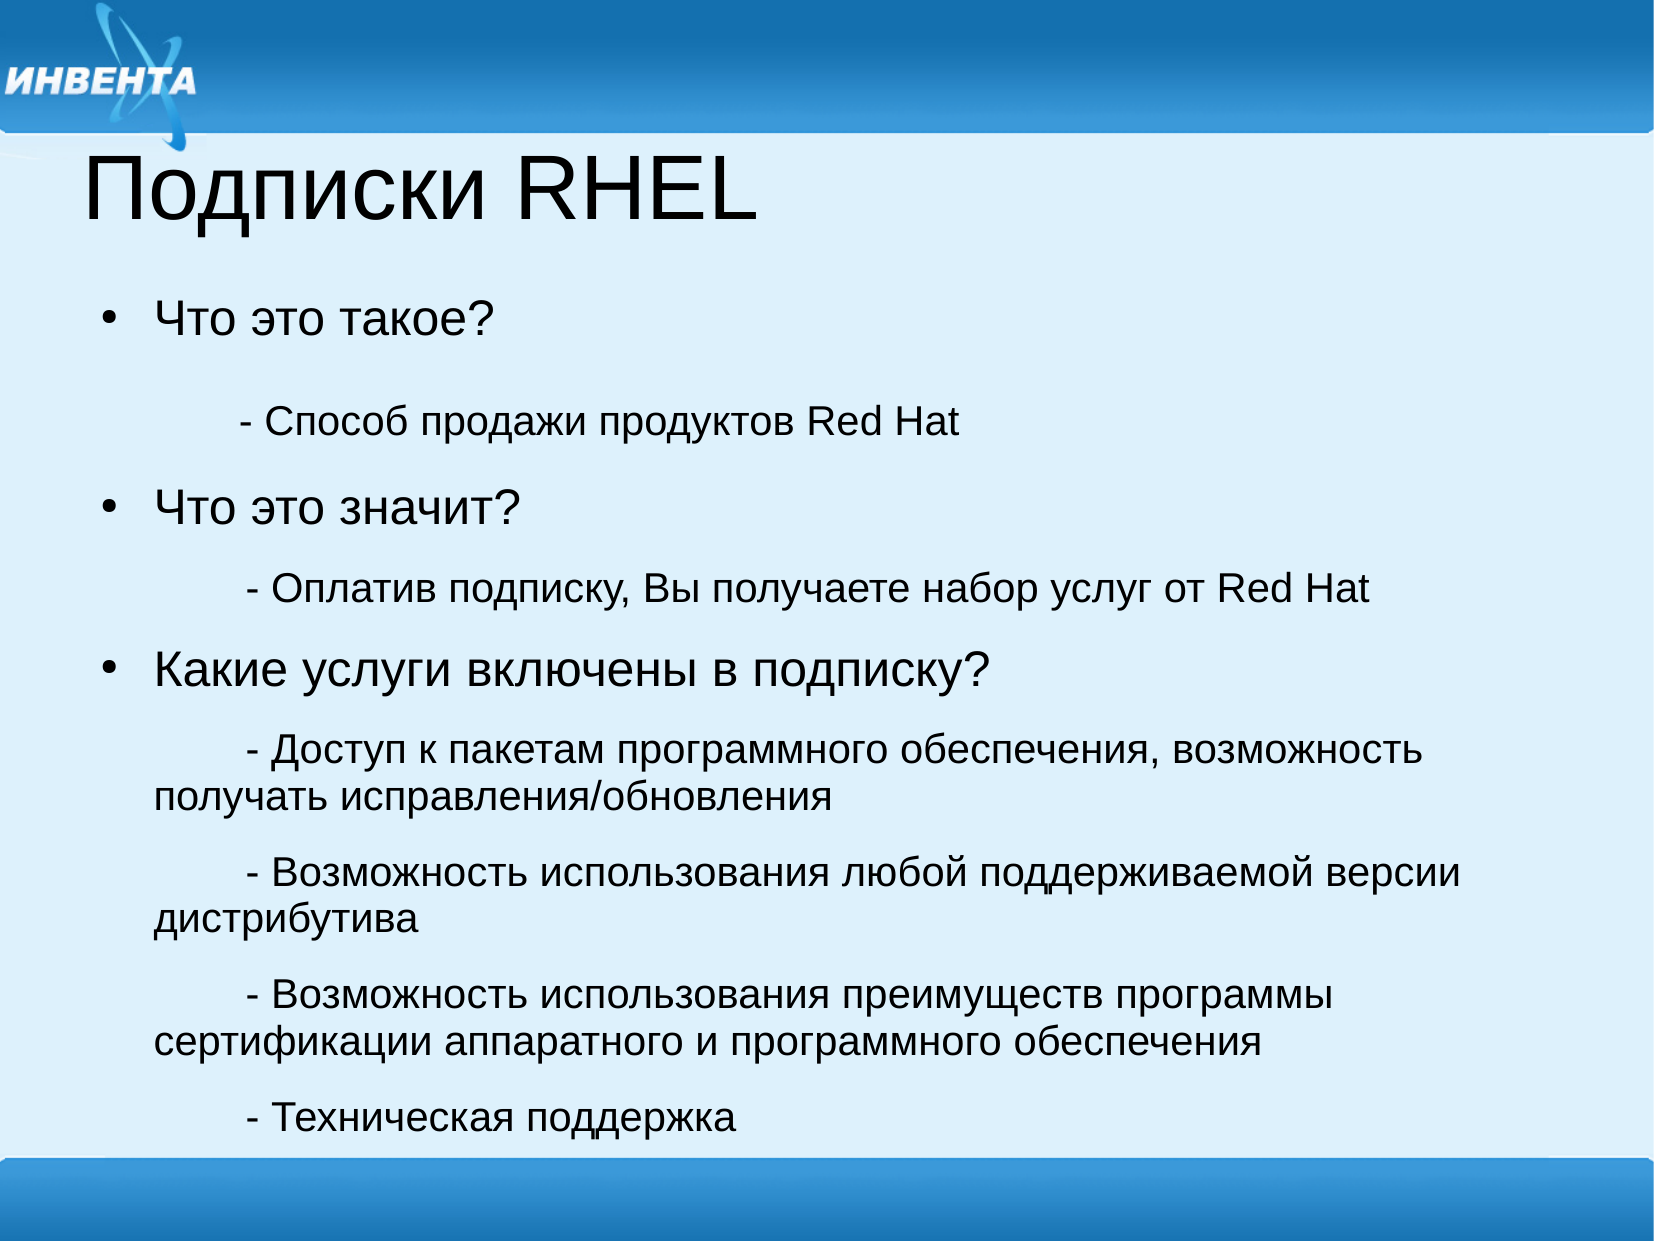

# Подписки RHEL
Что это такое?
 - Способ продажи продуктов Red Hat
Что это значит?
 - Оплатив подписку, Вы получаете набор услуг от Red Hat
Какие услуги включены в подписку?
 - Доступ к пакетам программного обеспечения, возможность получать исправления/обновления
 - Возможность использования любой поддерживаемой версии дистрибутива
 - Возможность использования преимуществ программы сертификации аппаратного и программного обеспечения
 - Техническая поддержка